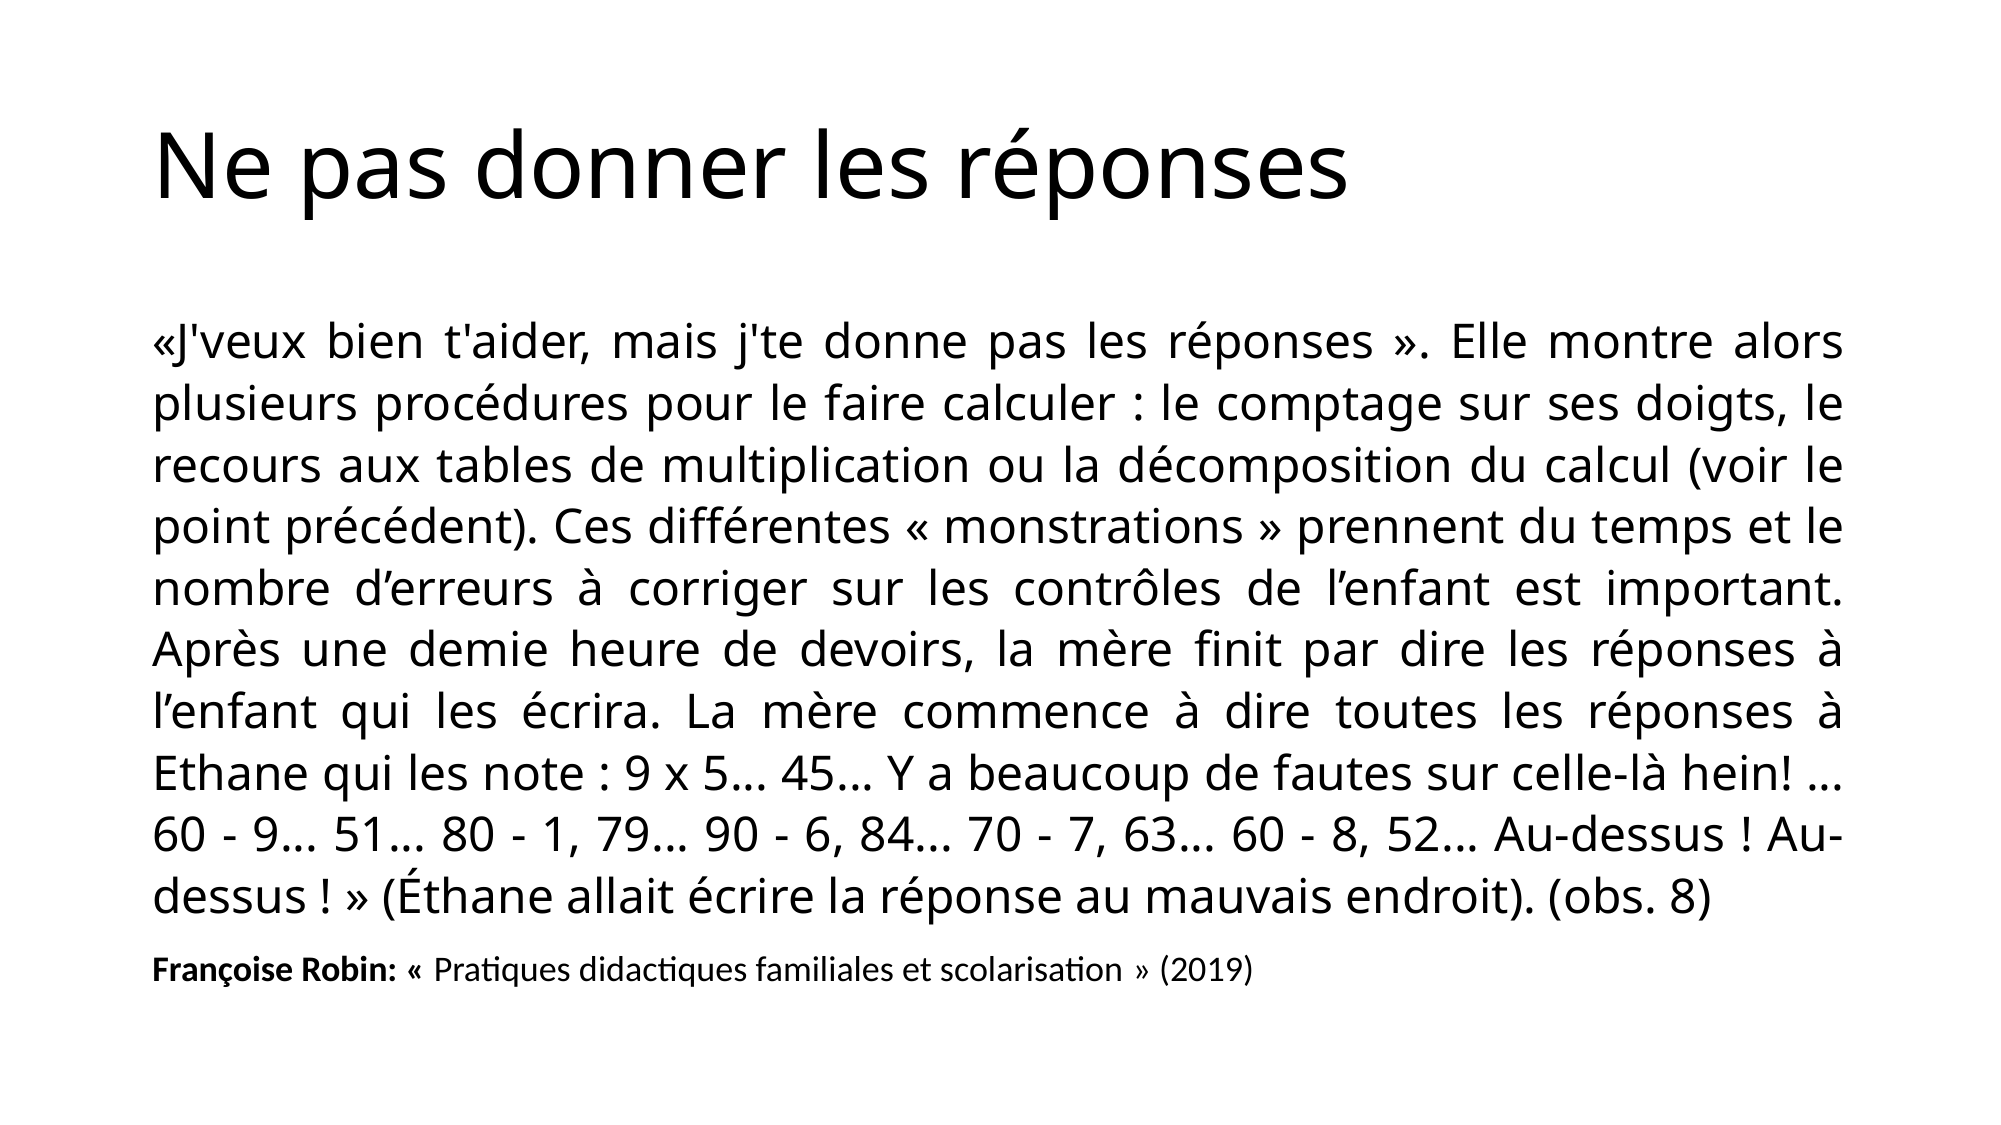

# Ne pas donner les réponses
«J'veux bien t'aider, mais j'te donne pas les réponses ». Elle montre alors plusieurs procédures pour le faire calculer : le comptage sur ses doigts, le recours aux tables de multiplication ou la décomposition du calcul (voir le point précédent). Ces différentes « monstrations » prennent du temps et le nombre d’erreurs à corriger sur les contrôles de l’enfant est important. Après une demie heure de devoirs, la mère finit par dire les réponses à l’enfant qui les écrira. La mère commence à dire toutes les réponses à Ethane qui les note : 9 x 5... 45... Y a beaucoup de fautes sur celle-là hein! ... 60 - 9... 51... 80 - 1, 79... 90 - 6, 84... 70 - 7, 63... 60 - 8, 52... Au-dessus ! Au-dessus ! » (Éthane allait écrire la réponse au mauvais endroit). (obs. 8)
Françoise Robin: « Pratiques didactiques familiales et scolarisation » (2019)